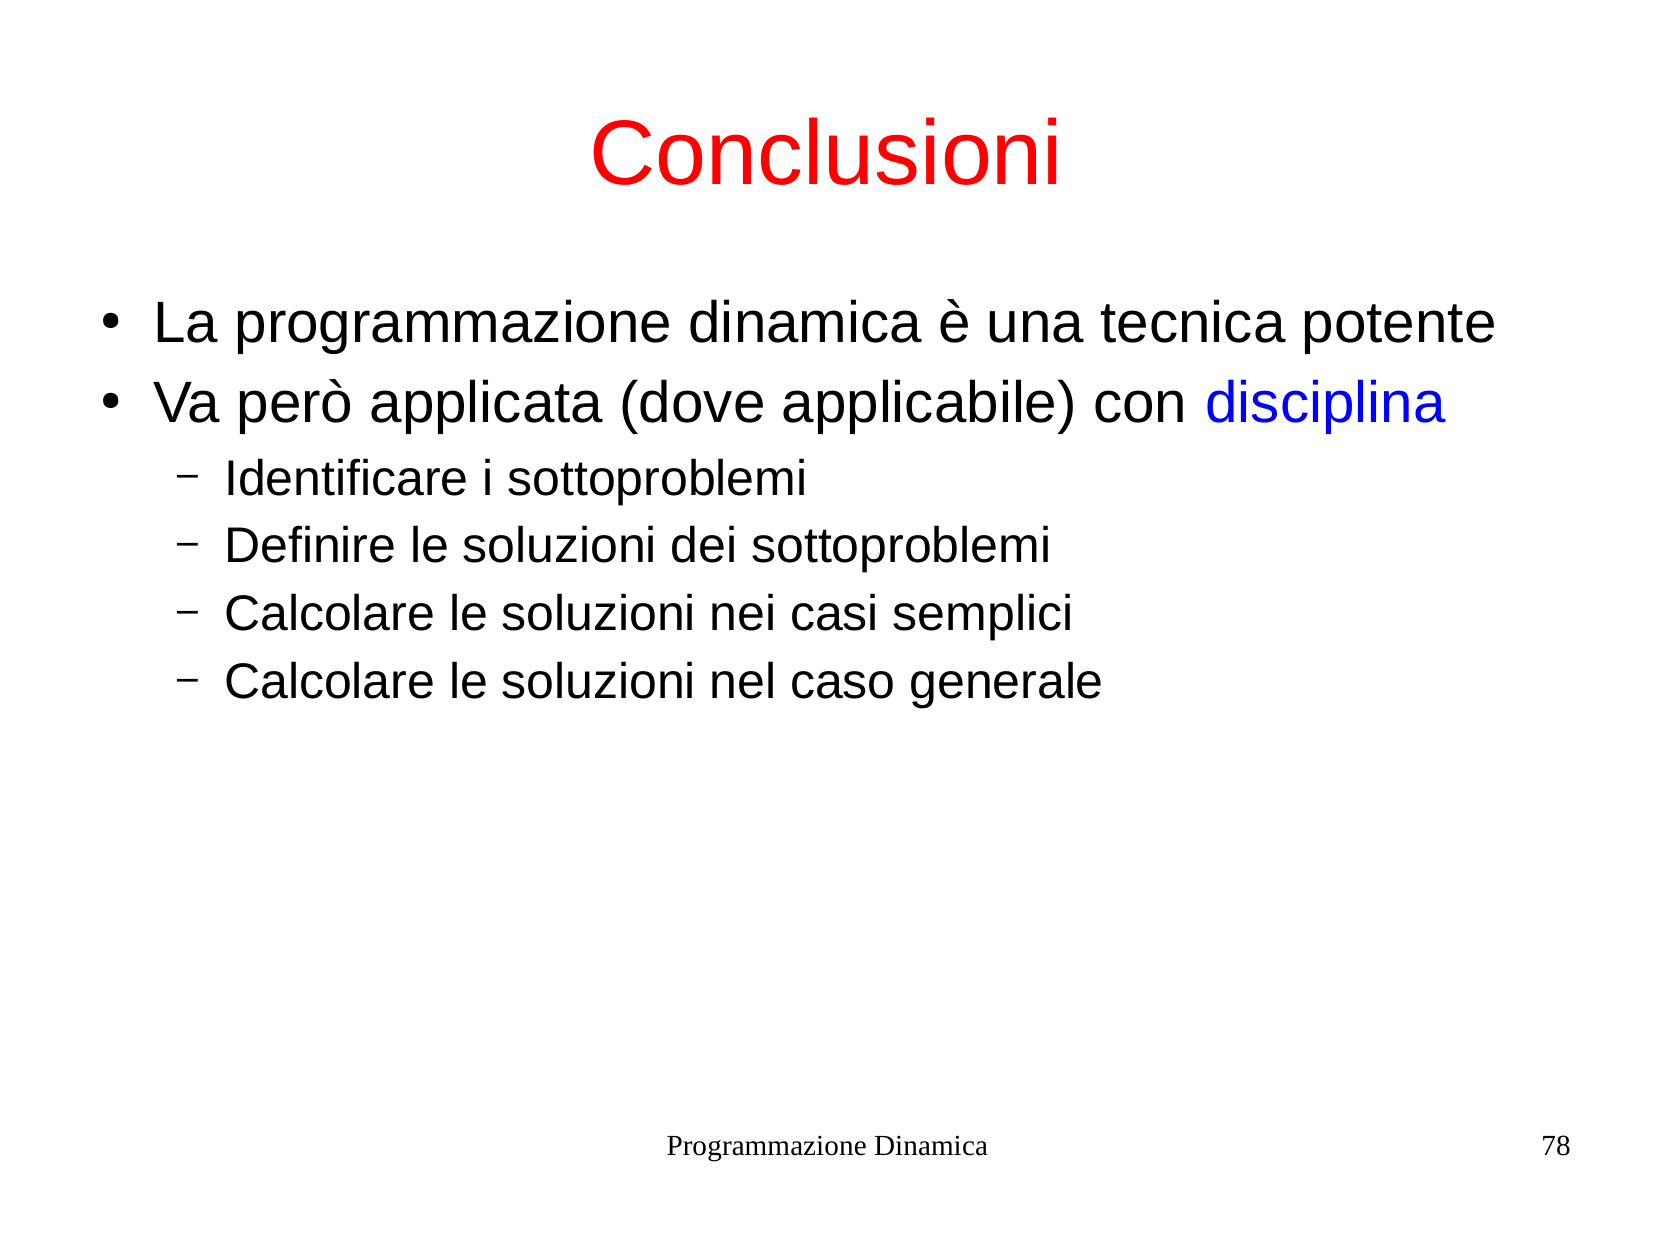

# Conclusioni
La programmazione dinamica è una tecnica potente
Va però applicata (dove applicabile) con disciplina
Identificare i sottoproblemi
Definire le soluzioni dei sottoproblemi
Calcolare le soluzioni nei casi semplici
Calcolare le soluzioni nel caso generale
Programmazione Dinamica
78